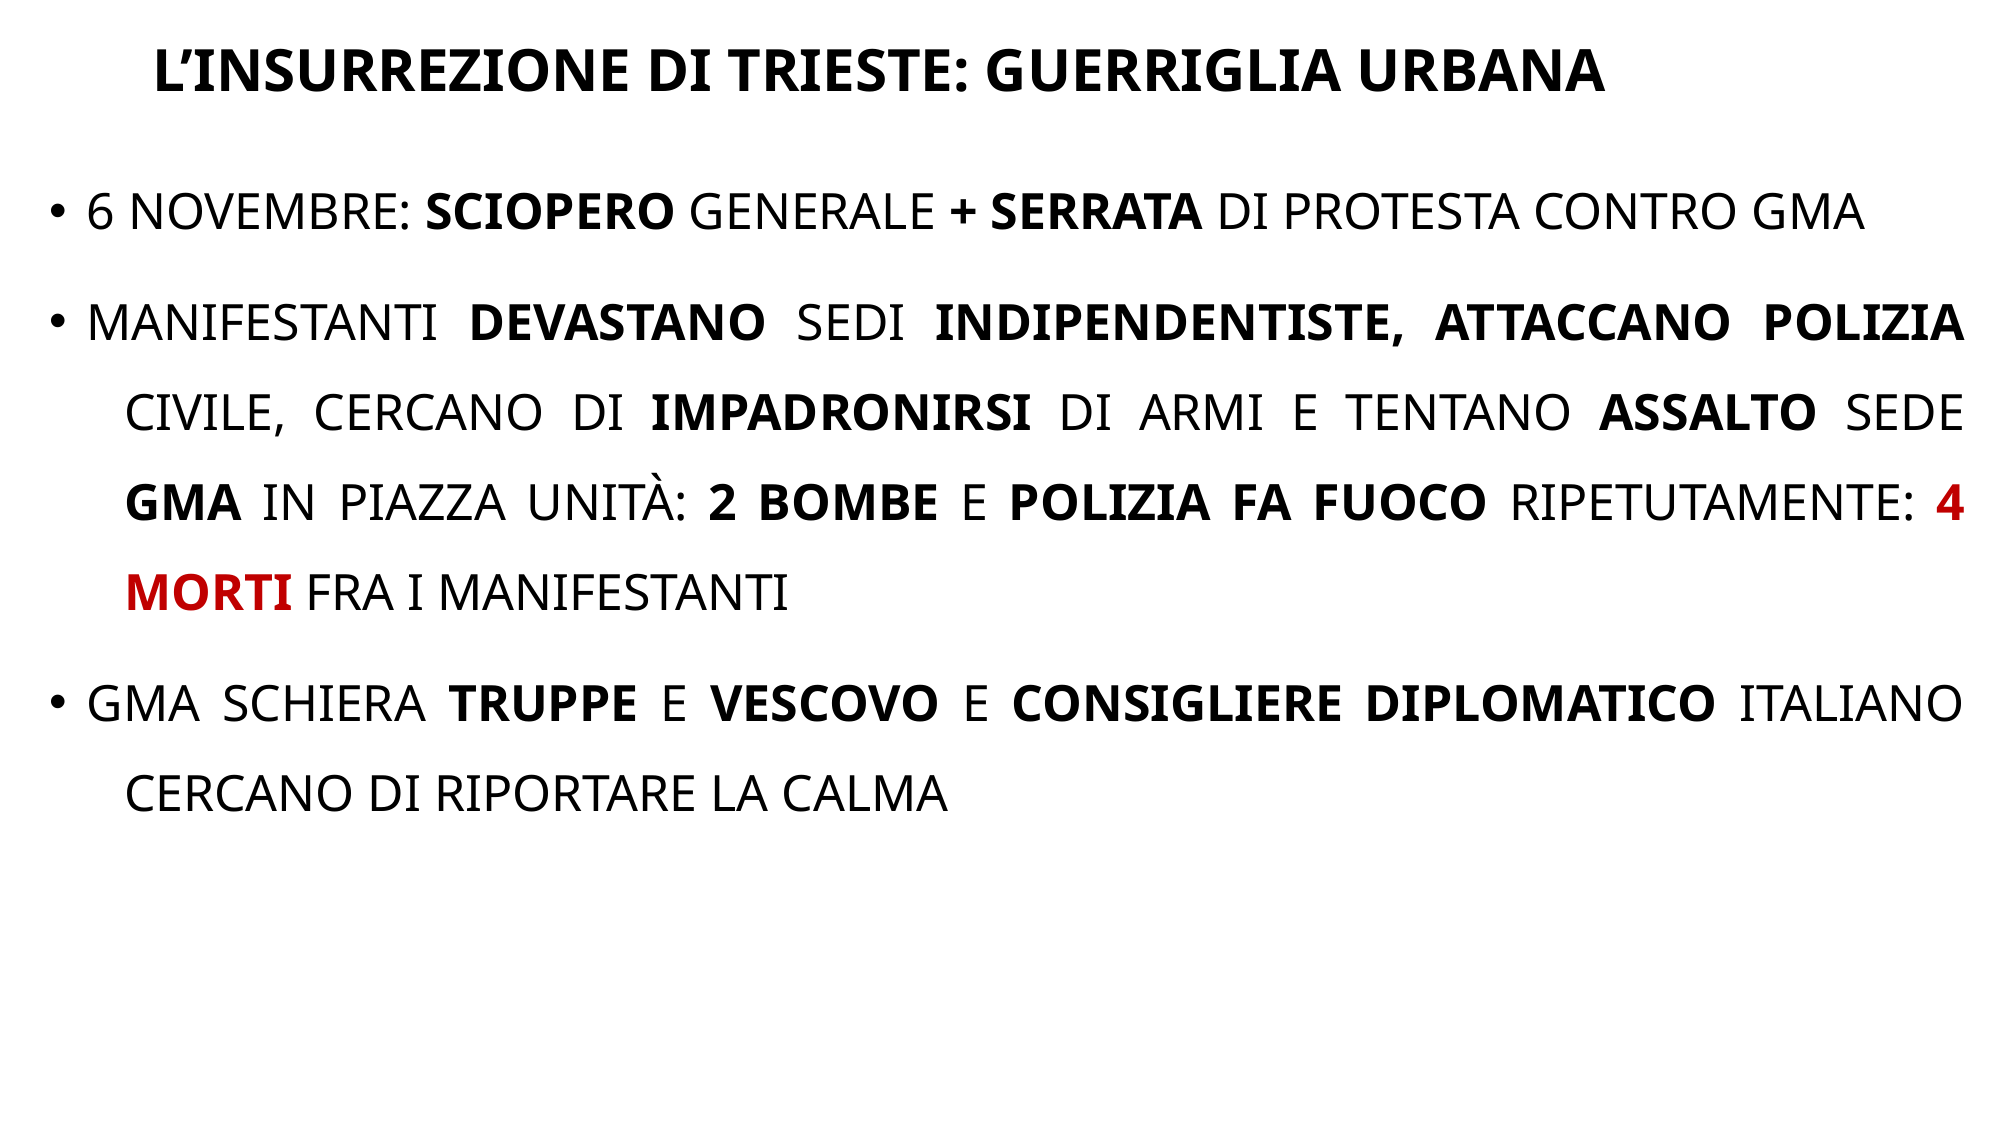

# L’INSURREZIONE DI TRIESTE: GUERRIGLIA URBANA
6 NOVEMBRE: SCIOPERO GENERALE + SERRATA DI PROTESTA CONTRO GMA
MANIFESTANTI DEVASTANO SEDI INDIPENDENTISTE, ATTACCANO POLIZIA CIVILE, CERCANO DI IMPADRONIRSI DI ARMI E TENTANO ASSALTO SEDE GMA IN PIAZZA UNITÀ: 2 BOMBE E POLIZIA FA FUOCO RIPETUTAMENTE: 4 MORTI FRA I MANIFESTANTI
GMA SCHIERA TRUPPE E VESCOVO E CONSIGLIERE DIPLOMATICO ITALIANO CERCANO DI RIPORTARE LA CALMA